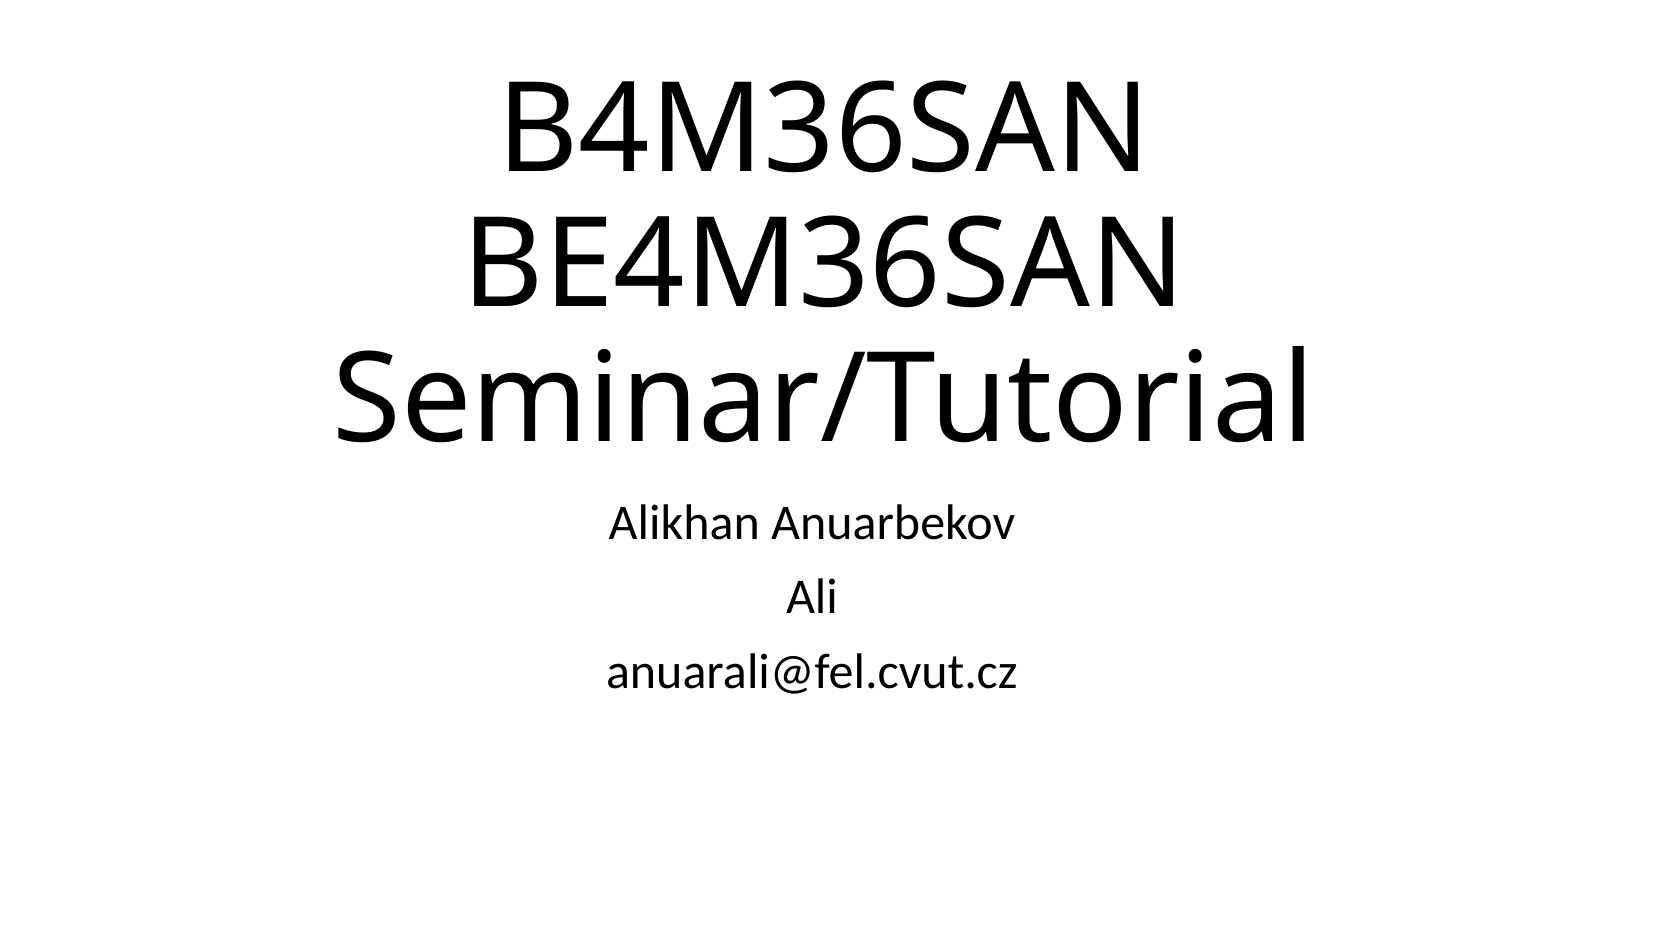

# B4M36SAN BE4M36SAN Seminar/Tutorial
Alikhan Anuarbekov
Ali
anuarali@fel.cvut.cz